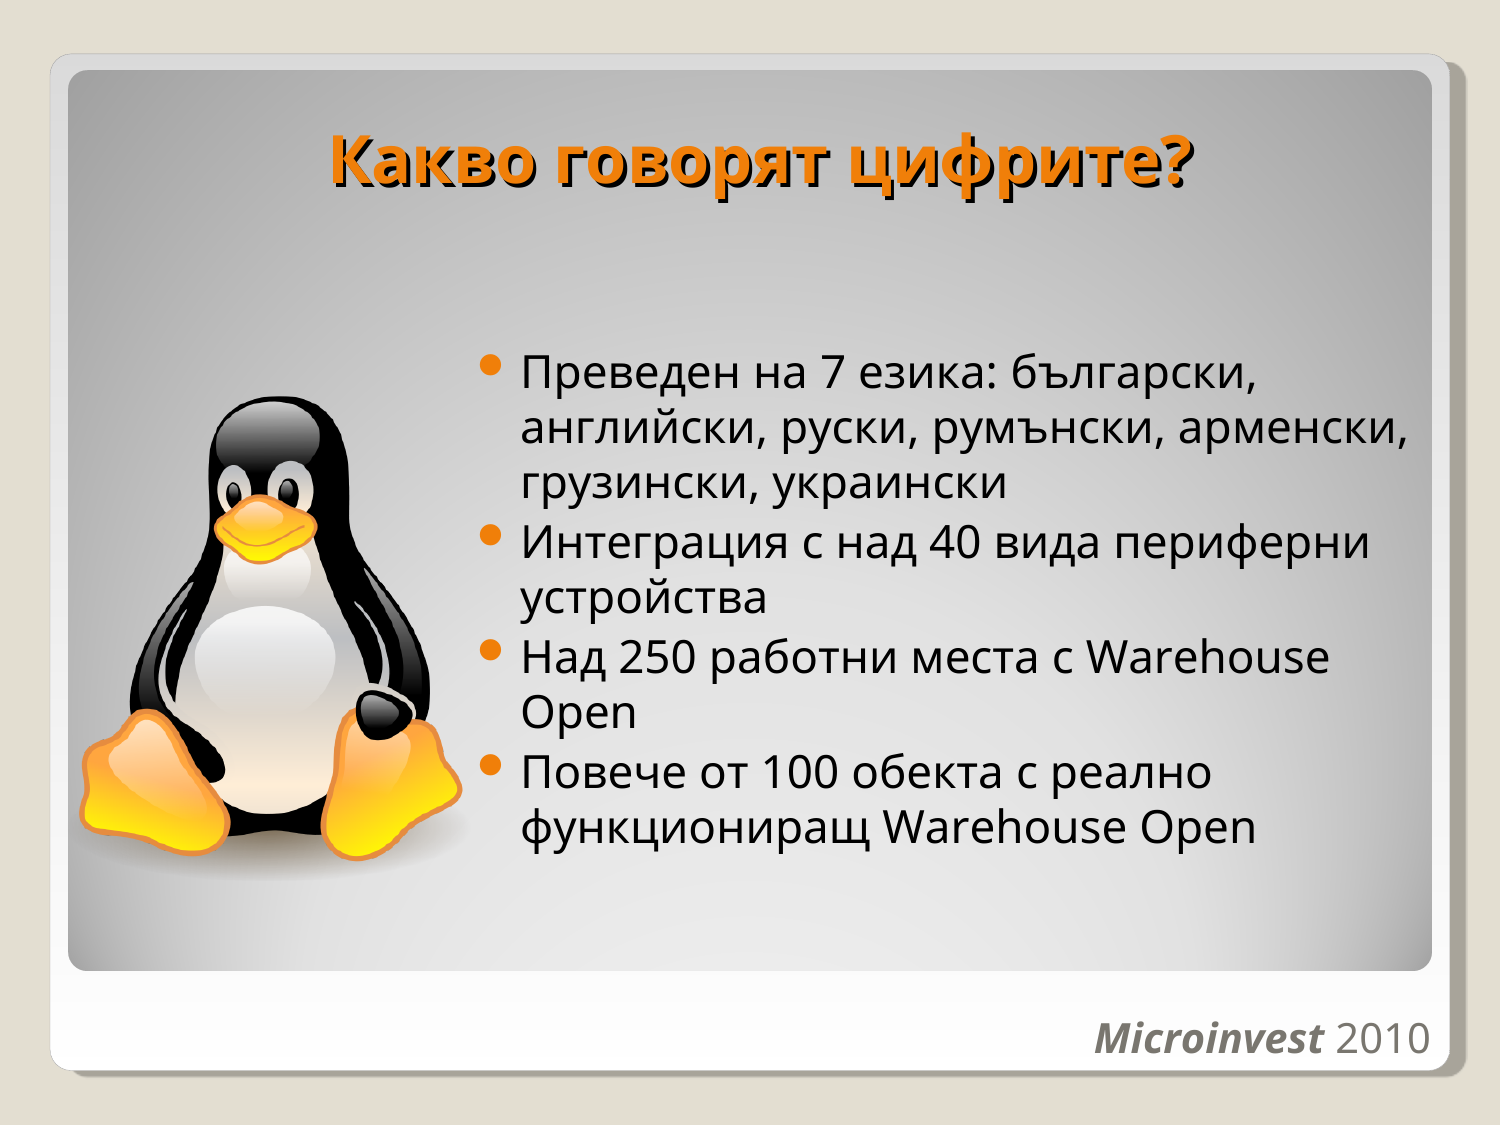

# Какво говорят цифрите?
Преведен на 7 езика: български, английски, руски, румънски, арменски, грузински, украински
Интеграция с над 40 вида периферни устройства
Над 250 работни места с Warehouse Open
Повече от 100 обекта с реално функциониращ Warehouse Open
Microinvest 2010